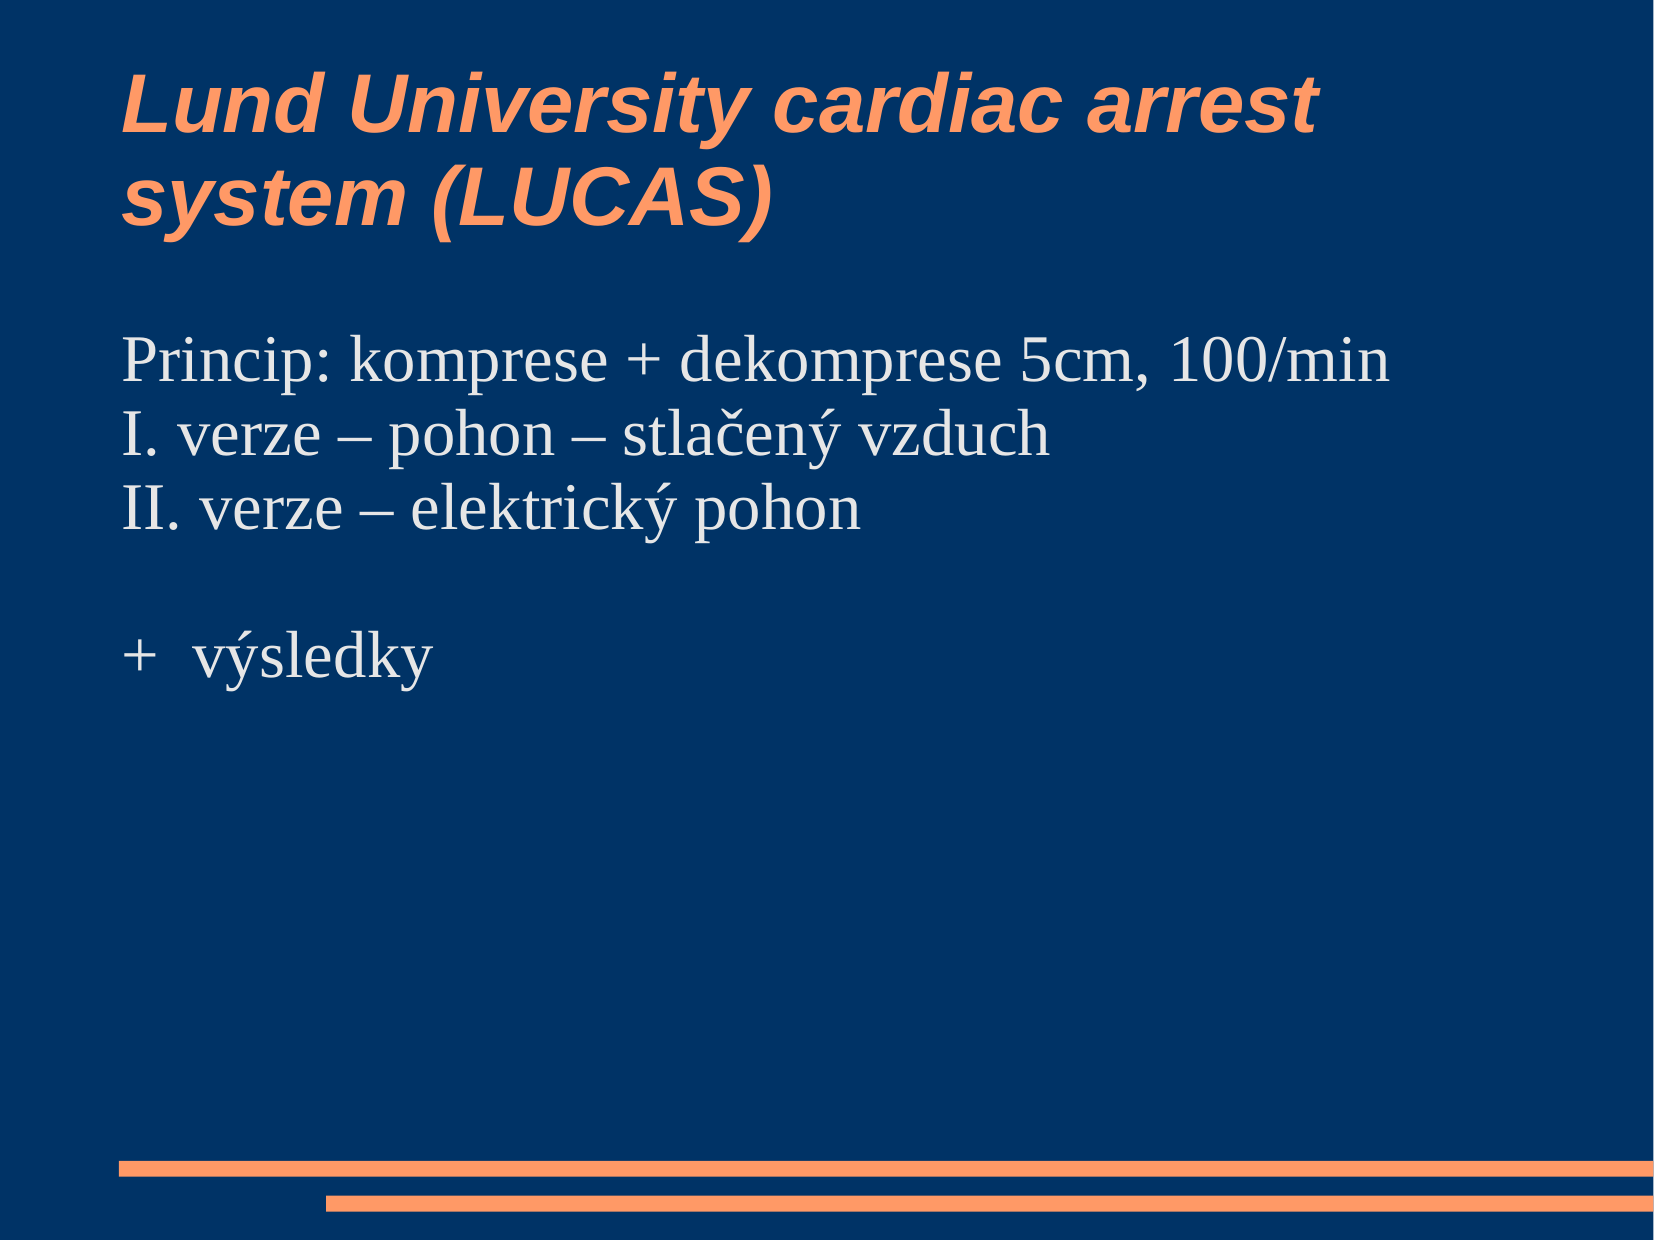

# Lund University cardiac arrest system (LUCAS)
Princip: komprese + dekomprese 5cm, 100/min
I. verze – pohon – stlačený vzduch
II. verze – elektrický pohon
+ výsledky